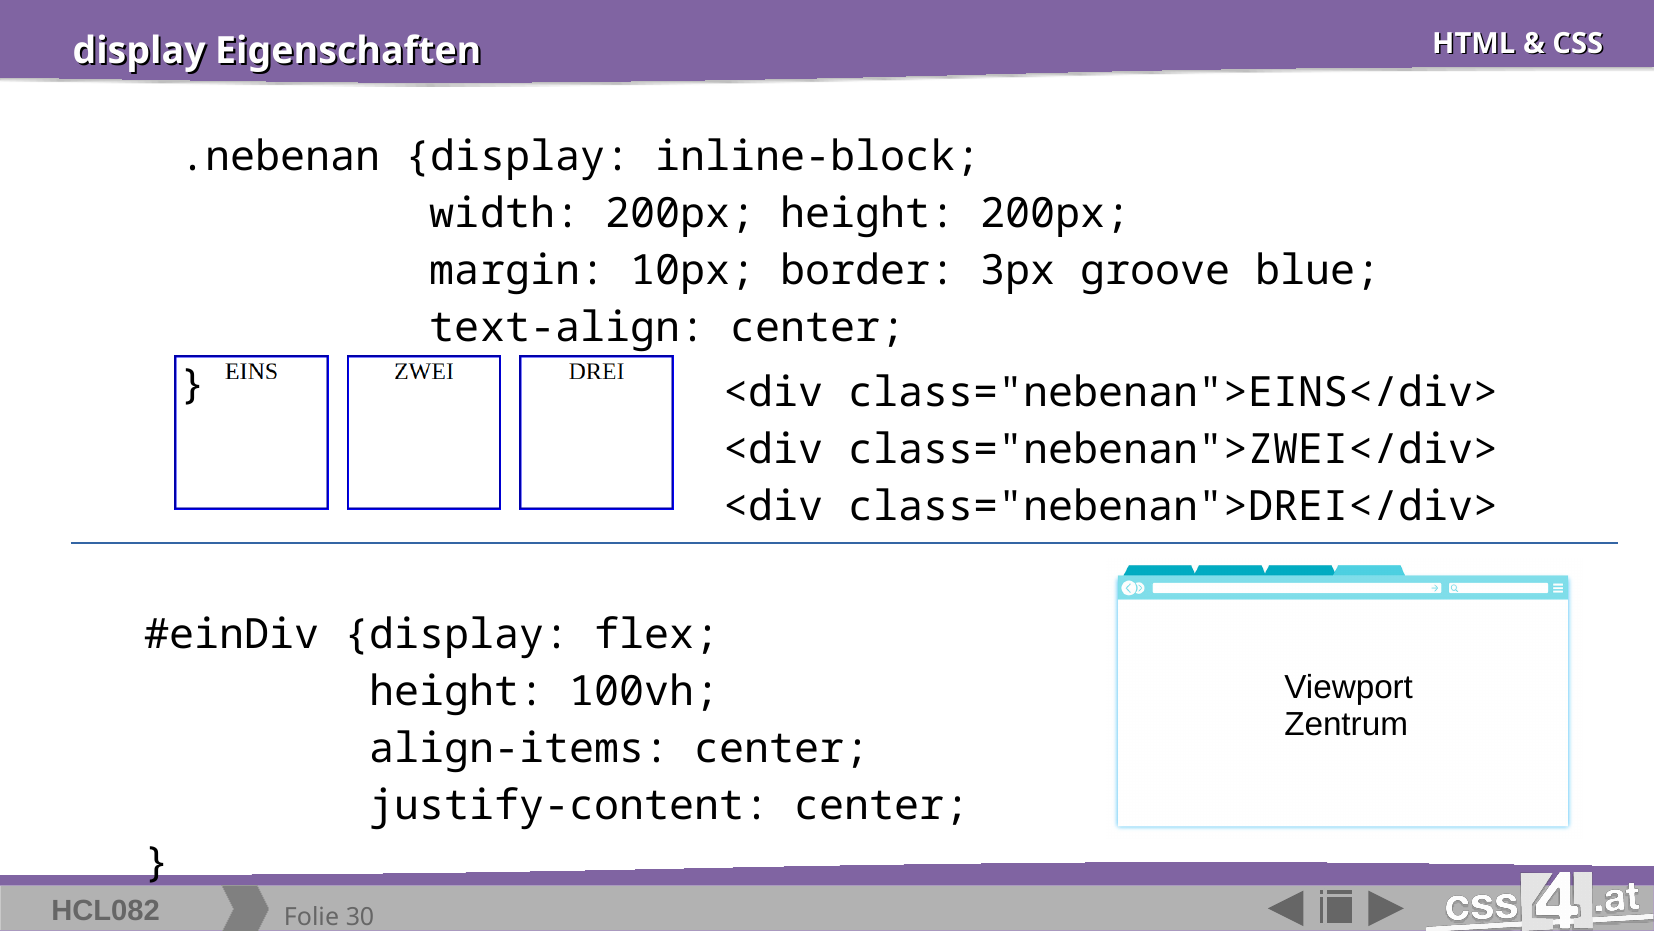

HTML & CSS
display Eigenschaften
.nebenan {display: inline-block;
 width: 200px; height: 200px;
 margin: 10px; border: 3px groove blue;
 text-align: center;
}
<div class="nebenan">EINS</div>
<div class="nebenan">ZWEI</div>
<div class="nebenan">DREI</div>
#einDiv {display: flex;
 height: 100vh;
 align-items: center;
 justify-content: center;
}
Viewport
Zentrum
HCL082
Folie